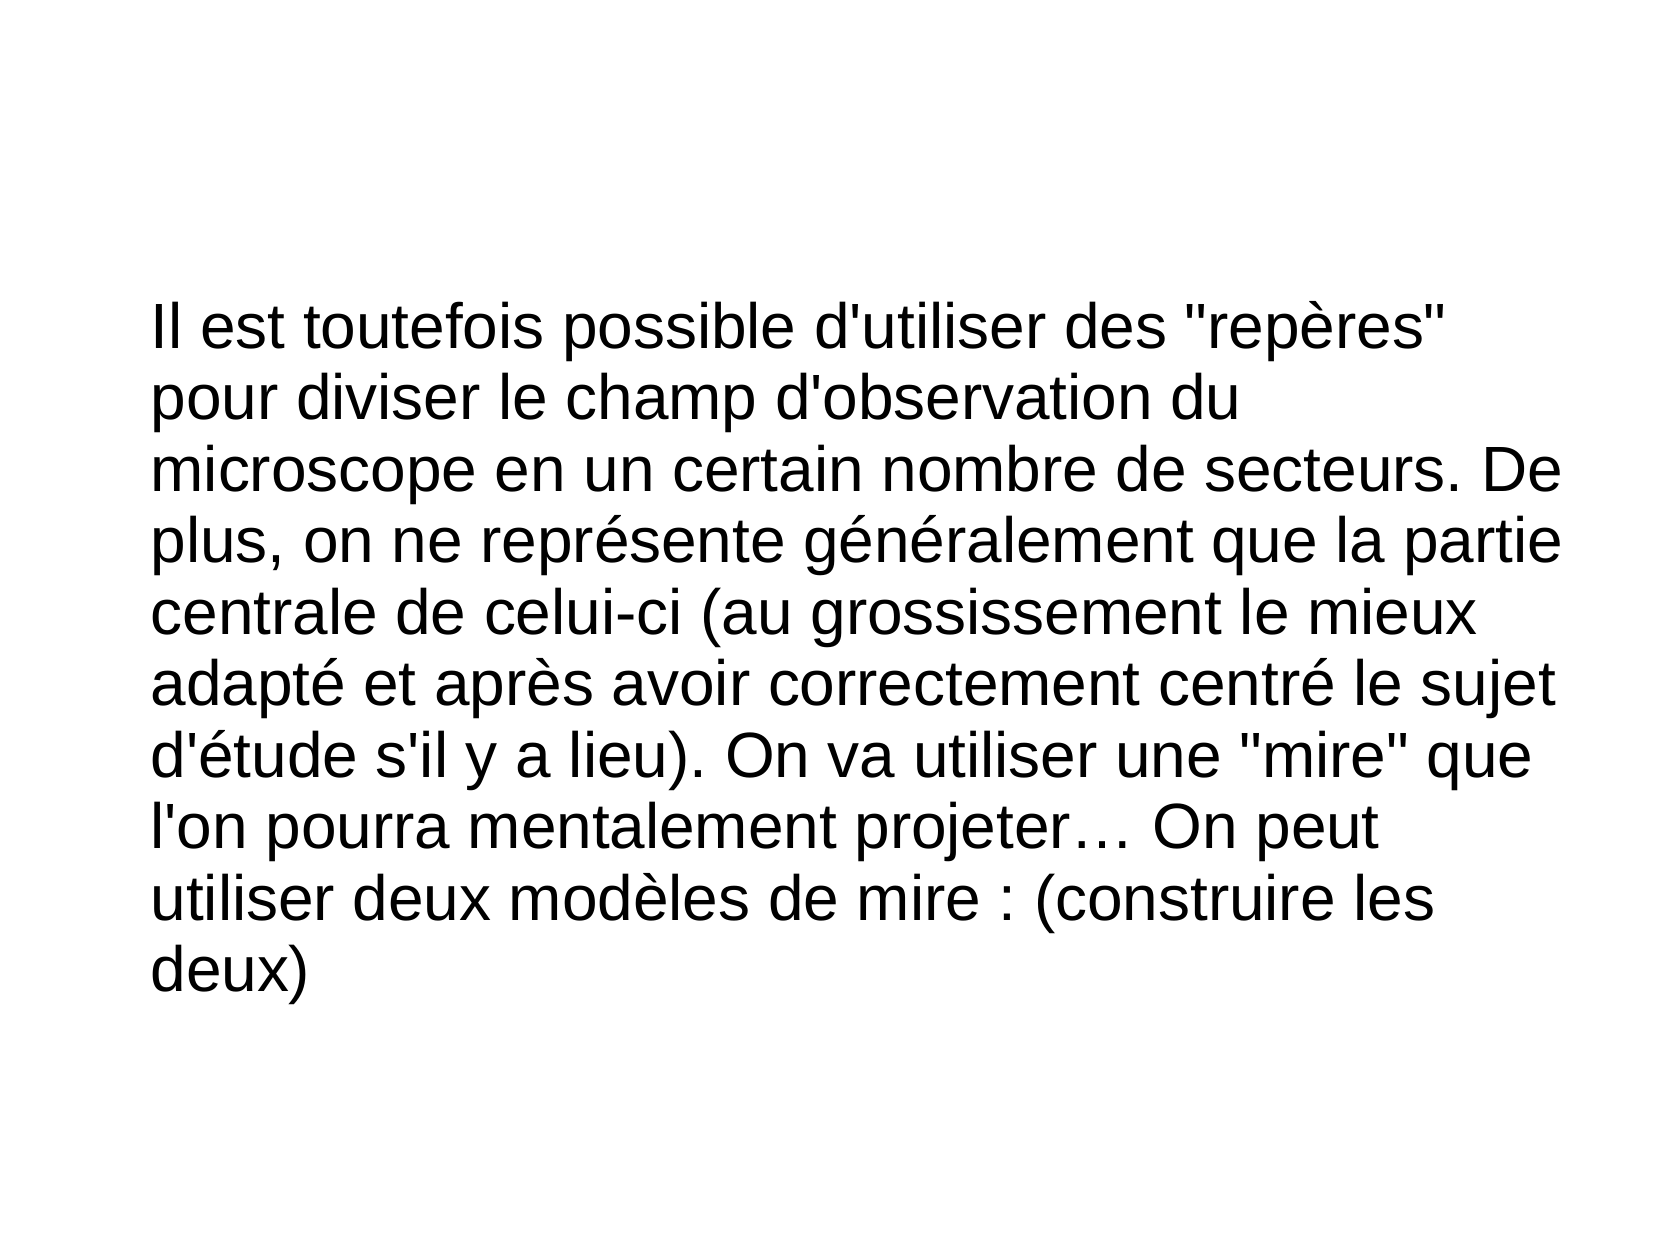

# Il est toutefois possible d'utiliser des "repères" pour diviser le champ d'observation du microscope en un certain nombre de secteurs. De plus, on ne représente généralement que la partie centrale de celui-ci (au grossissement le mieux adapté et après avoir correctement centré le sujet d'étude s'il y a lieu). On va utiliser une "mire" que l'on pourra mentalement projeter… On peut utiliser deux modèles de mire : (construire les deux)